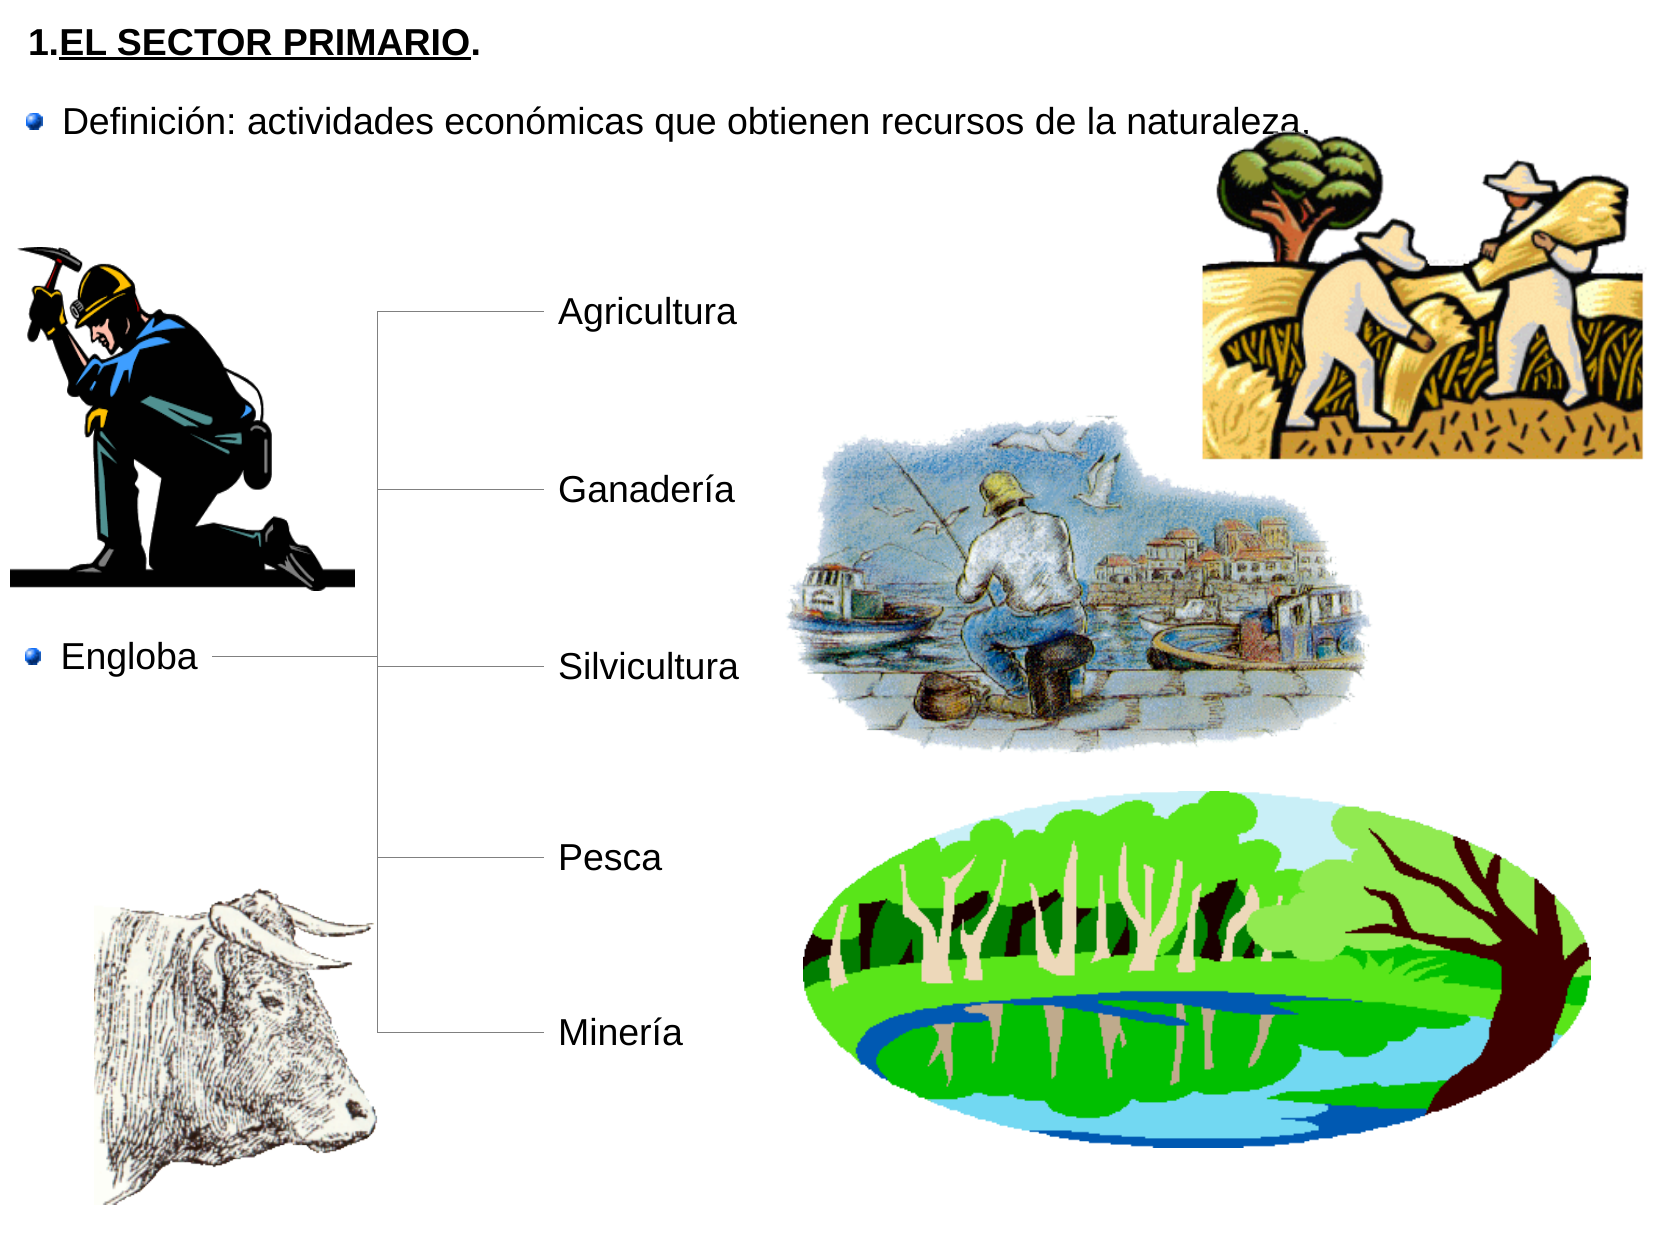

1.EL SECTOR PRIMARIO.
Definición: actividades económicas que obtienen recursos de la naturaleza.
Agricultura
Ganadería
Engloba
Silvicultura
Pesca
Minería